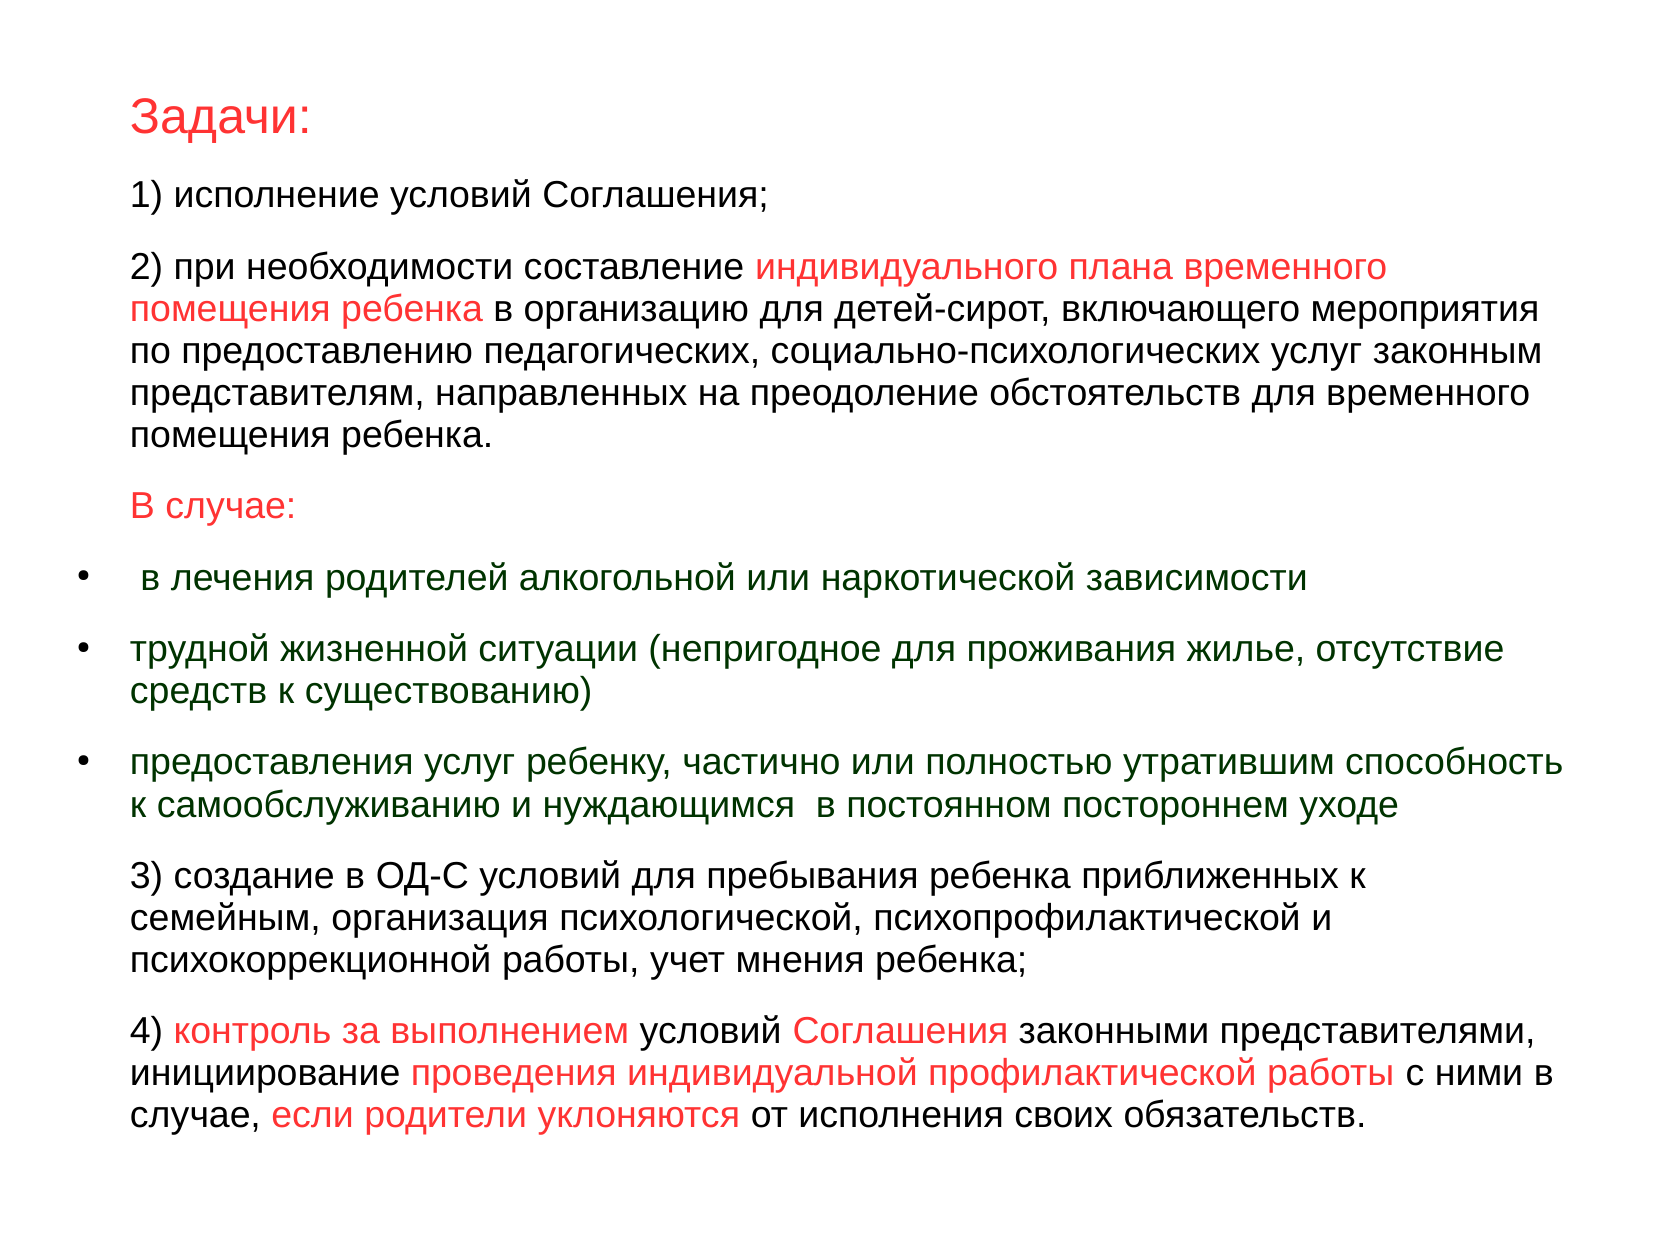

# Задачи:
1) исполнение условий Соглашения;
2) при необходимости составление индивидуального плана временного помещения ребенка в организацию для детей-сирот, включающего мероприятия по предоставлению педагогических, социально-психологических услуг законным представителям, направленных на преодоление обстоятельств для временного помещения ребенка.
В случае:
 в лечения родителей алкогольной или наркотической зависимости
трудной жизненной ситуации (непригодное для проживания жилье, отсутствие средств к существованию)
предоставления услуг ребенку, частично или полностью утратившим способность к самообслуживанию и нуждающимся в постоянном постороннем уходе
3) создание в ОД-С условий для пребывания ребенка приближенных к семейным, организация психологической, психопрофилактической и психокоррекционной работы, учет мнения ребенка;
4) контроль за выполнением условий Соглашения законными представителями, инициирование проведения индивидуальной профилактической работы с ними в случае, если родители уклоняются от исполнения своих обязательств.